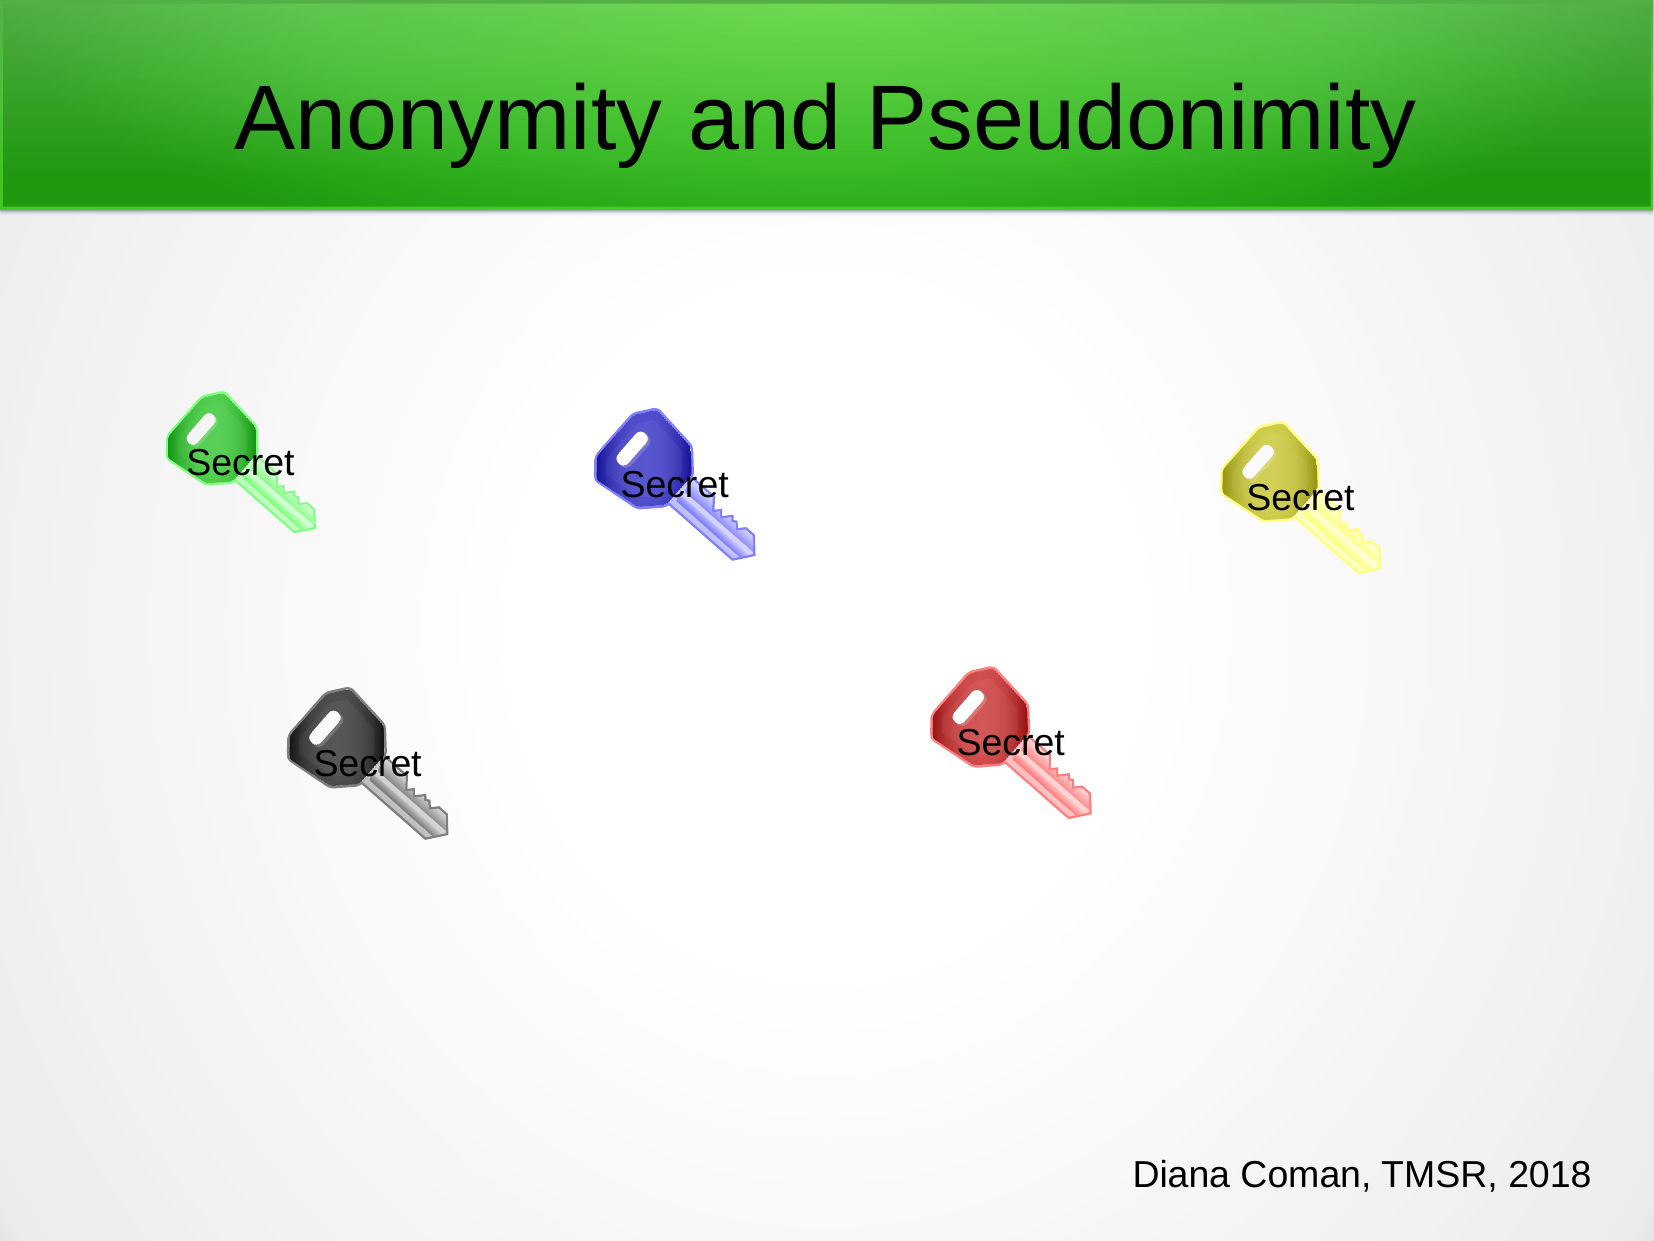

# Anonymity and Pseudonimity
Secret
Secret
Secret
Secret
Secret
Diana Coman, TMSR, 2018